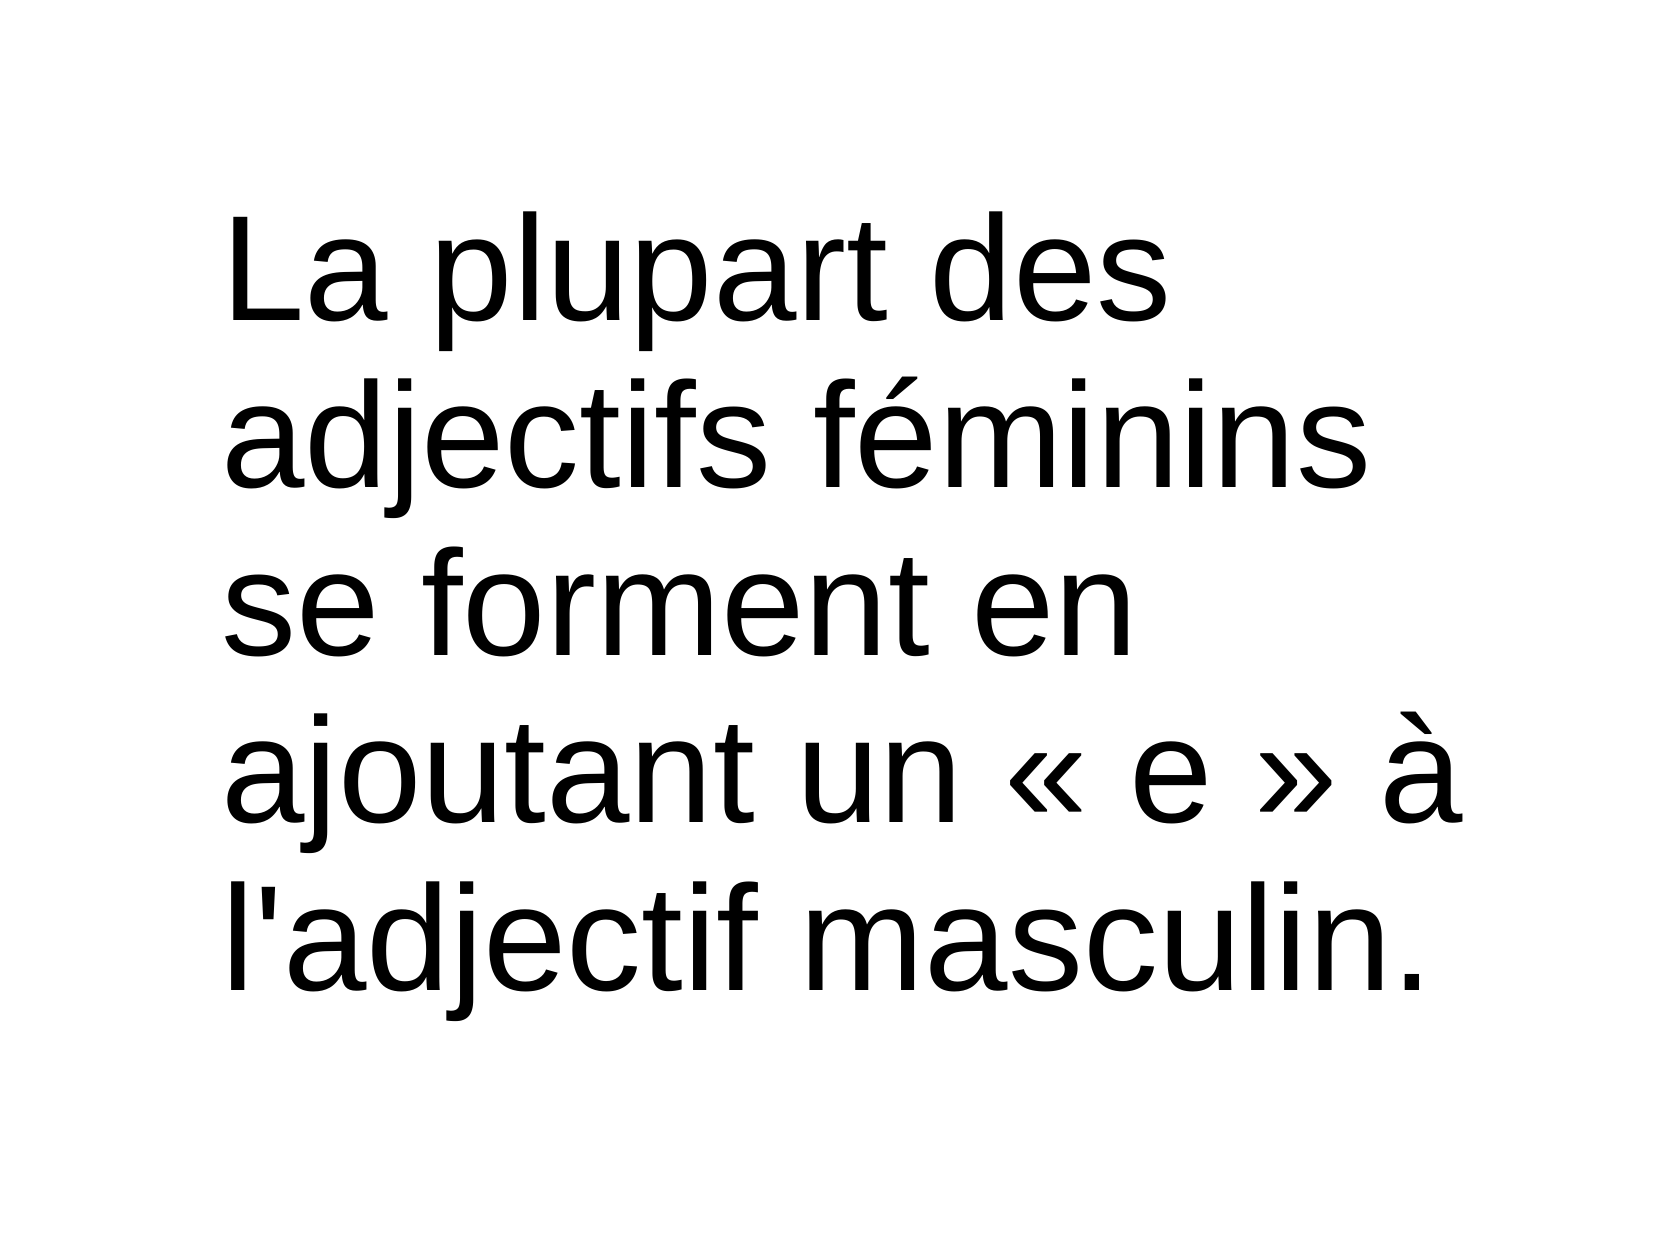

La plupart des adjectifs féminins se forment en ajoutant un « e » à l'adjectif masculin.